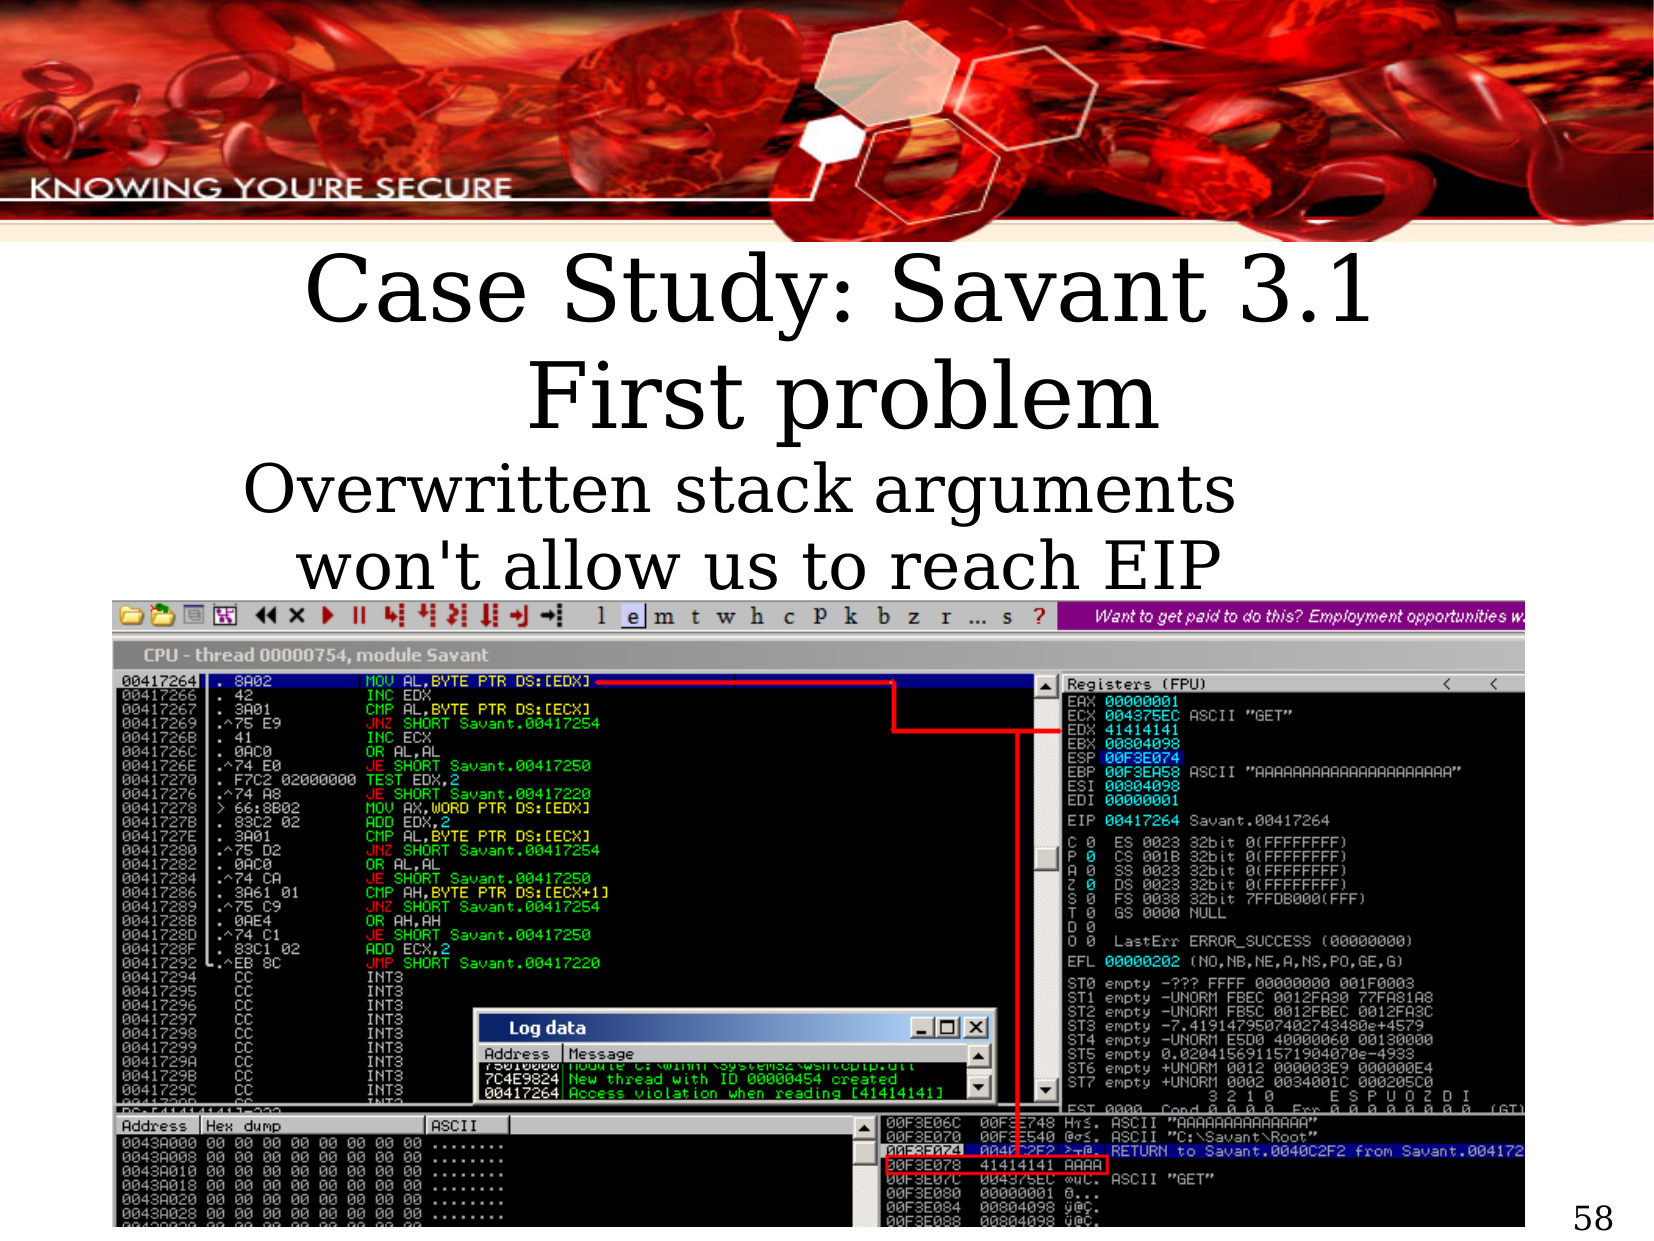

# Case Study: Savant 3.1 First problem
Overwritten stack arguments won't allow us to reach EIP